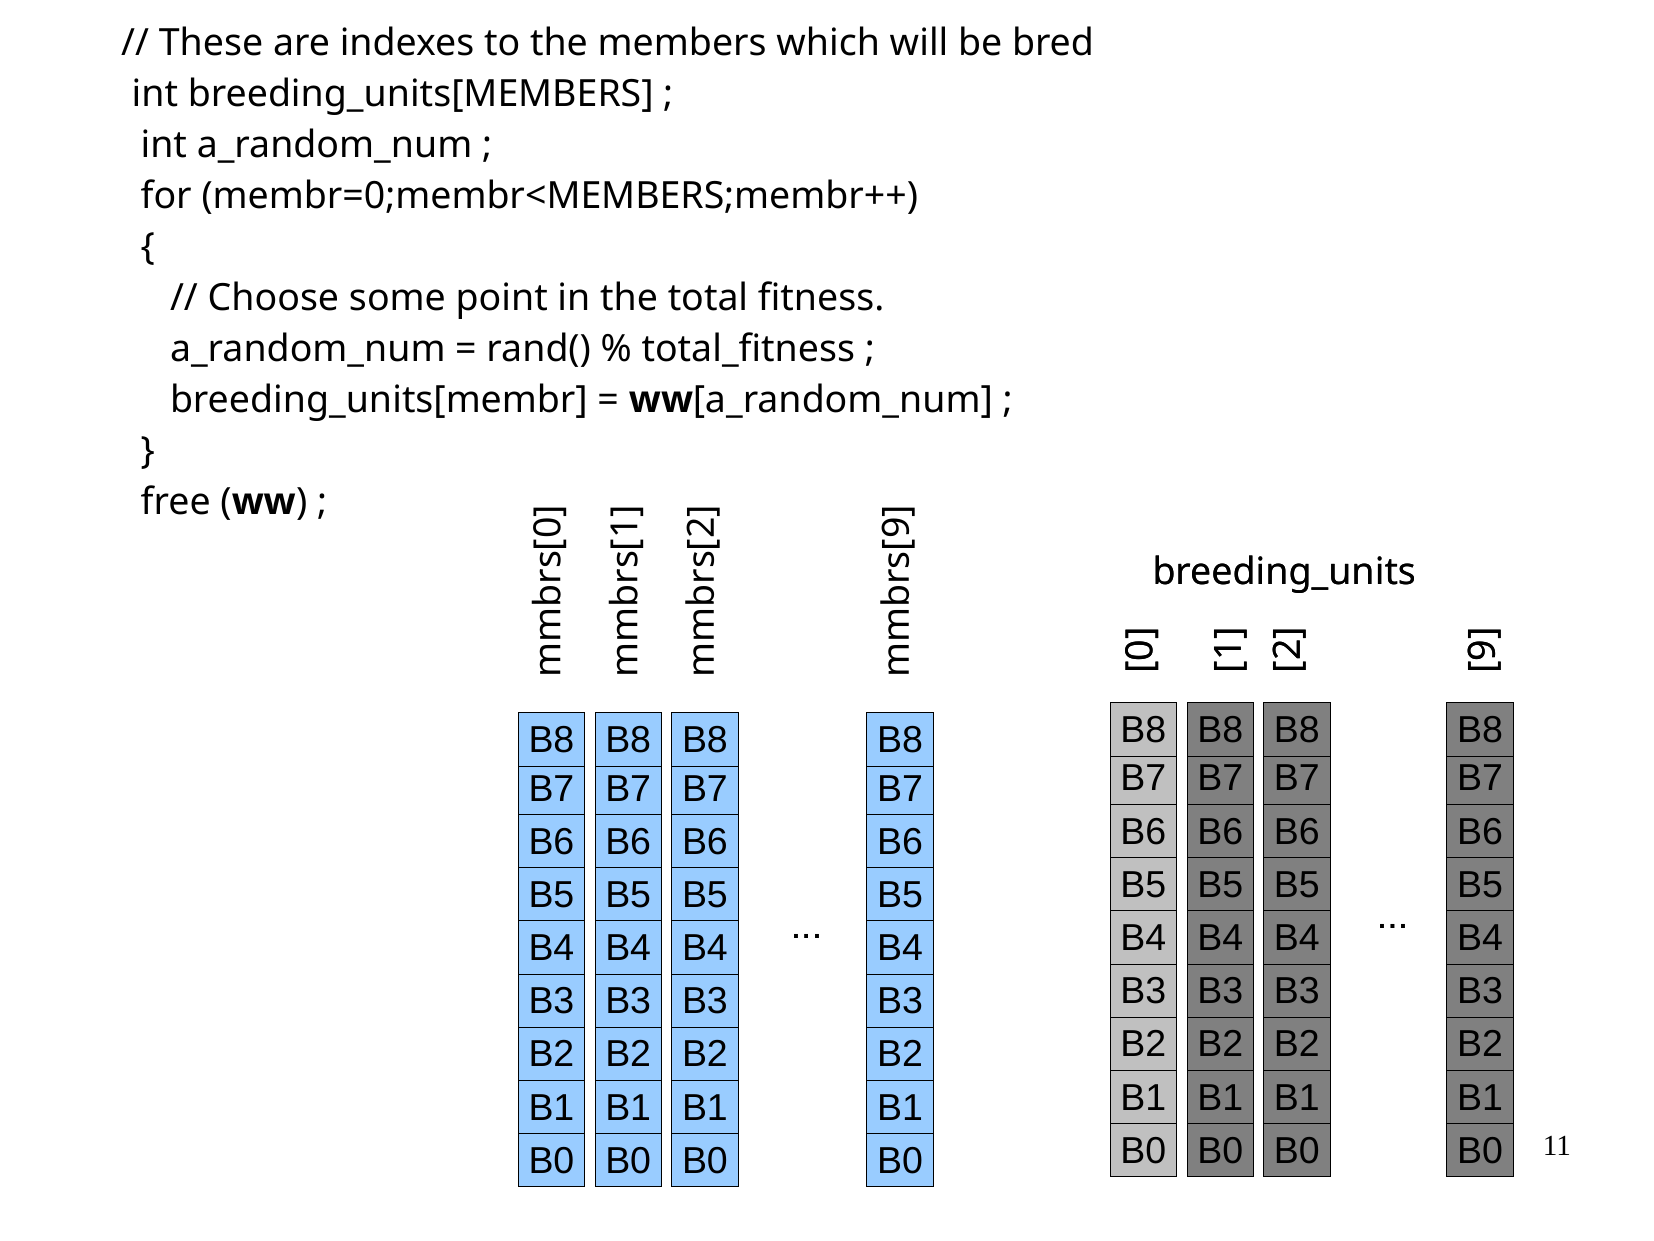

// These are indexes to the members which will be bred
 int breeding_units[MEMBERS] ;
 int a_random_num ;
 for (membr=0;membr<MEMBERS;membr++)
 {
 // Choose some point in the total fitness.
 a_random_num = rand() % total_fitness ;
 breeding_units[membr] = ww[a_random_num] ;
 }
 free (ww) ;
breeding_units
breeding_units
[0]
[0]
[1]
[1]
[2]
[2]
[9]
[9]
mmbrs[0]
mmbrs[1]
mmbrs[2]
mmbrs[9]
B8
B8
B8
B8
B8
B8
B8
B8
B7
B7
B7
B7
B7
B7
B7
B7
B6
B6
B6
B6
B6
B6
B6
B6
B5
B5
B5
B5
B5
B5
B5
B5
...
...
...
...
B4
B4
B4
B4
B4
B4
B4
B4
B3
B3
B3
B3
B3
B3
B3
B3
B2
B2
B2
B2
B2
B2
B2
B2
B1
B1
B1
B1
B1
B1
B1
B1
B0
B0
B0
B0
11
B0
B0
B0
B0